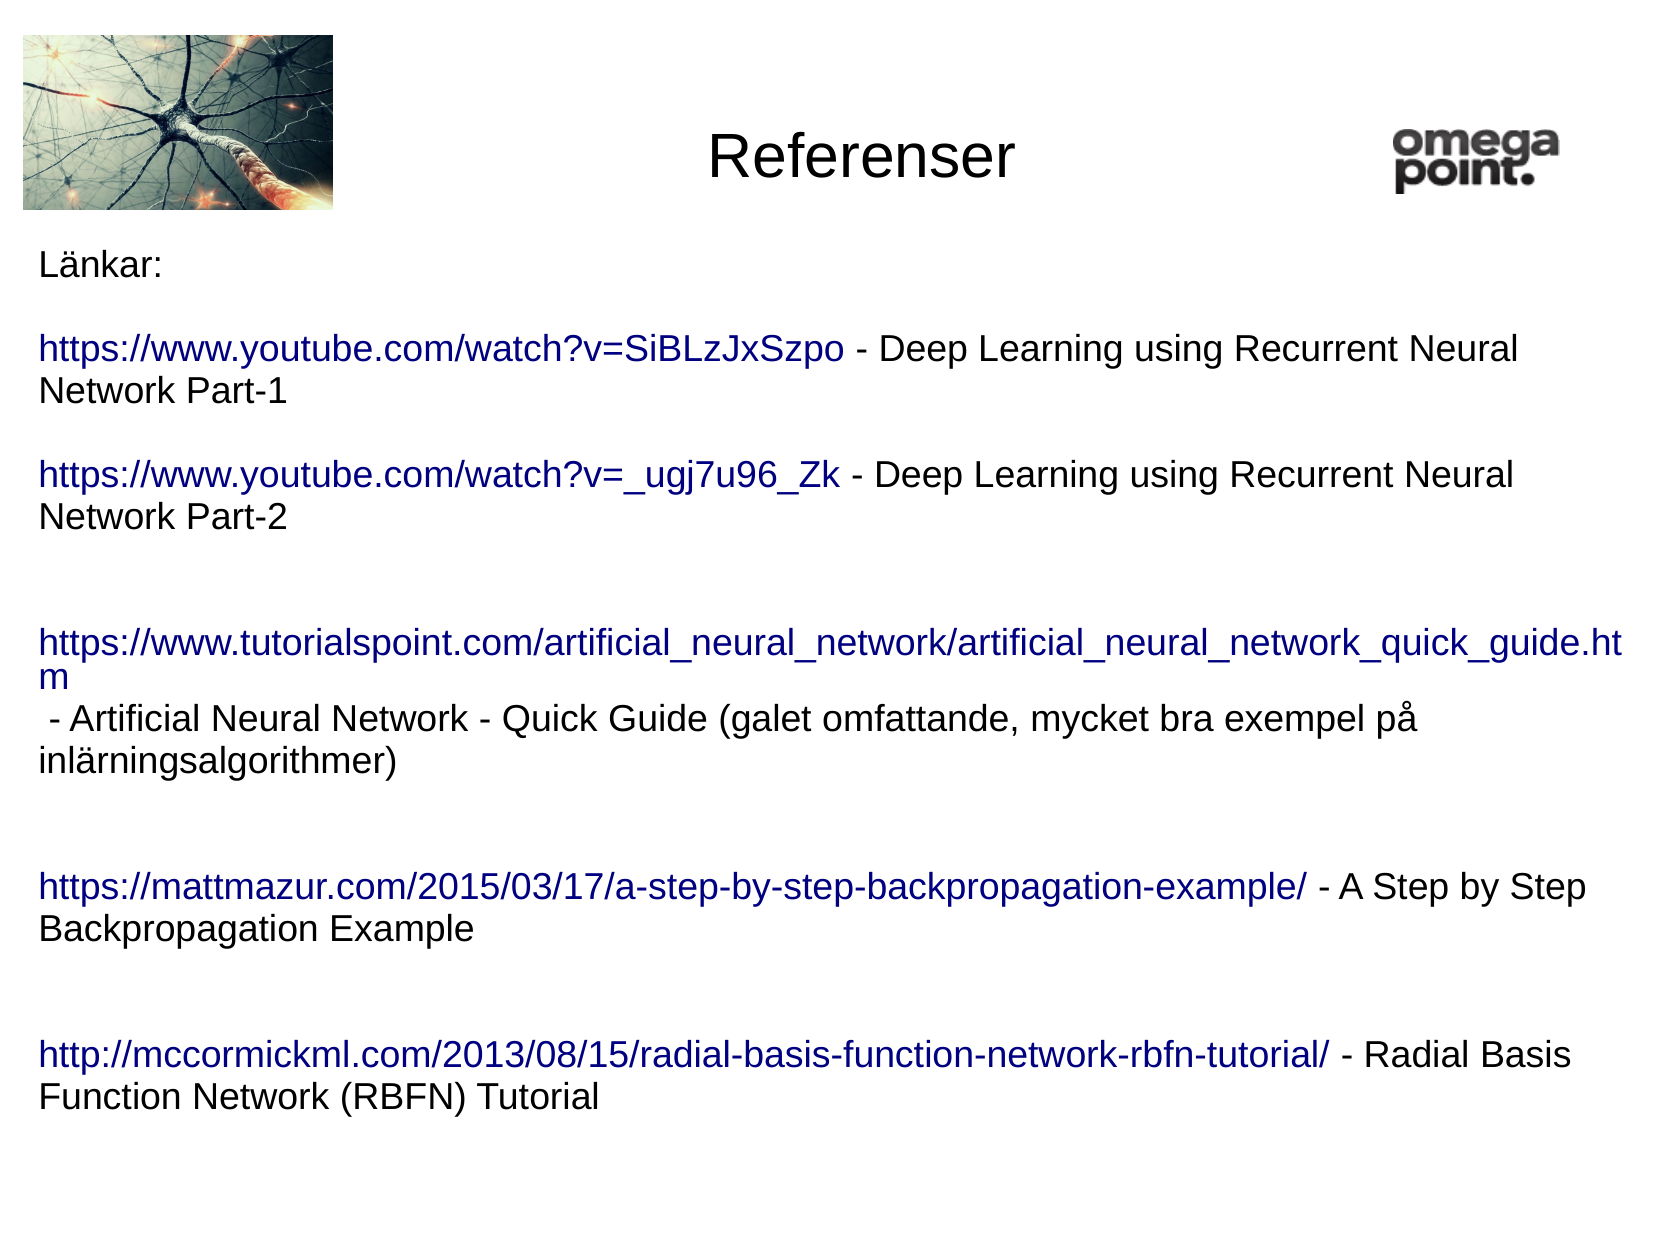

# Referenser
Länkar:
https://www.youtube.com/watch?v=SiBLzJxSzpo - Deep Learning using Recurrent Neural Network Part-1
https://www.youtube.com/watch?v=_ugj7u96_Zk - Deep Learning using Recurrent Neural Network Part-2
https://www.tutorialspoint.com/artificial_neural_network/artificial_neural_network_quick_guide.htm - Artificial Neural Network - Quick Guide (galet omfattande, mycket bra exempel på inlärningsalgorithmer)
https://mattmazur.com/2015/03/17/a-step-by-step-backpropagation-example/ - A Step by Step Backpropagation Example
http://mccormickml.com/2013/08/15/radial-basis-function-network-rbfn-tutorial/ - Radial Basis Function Network (RBFN) Tutorial